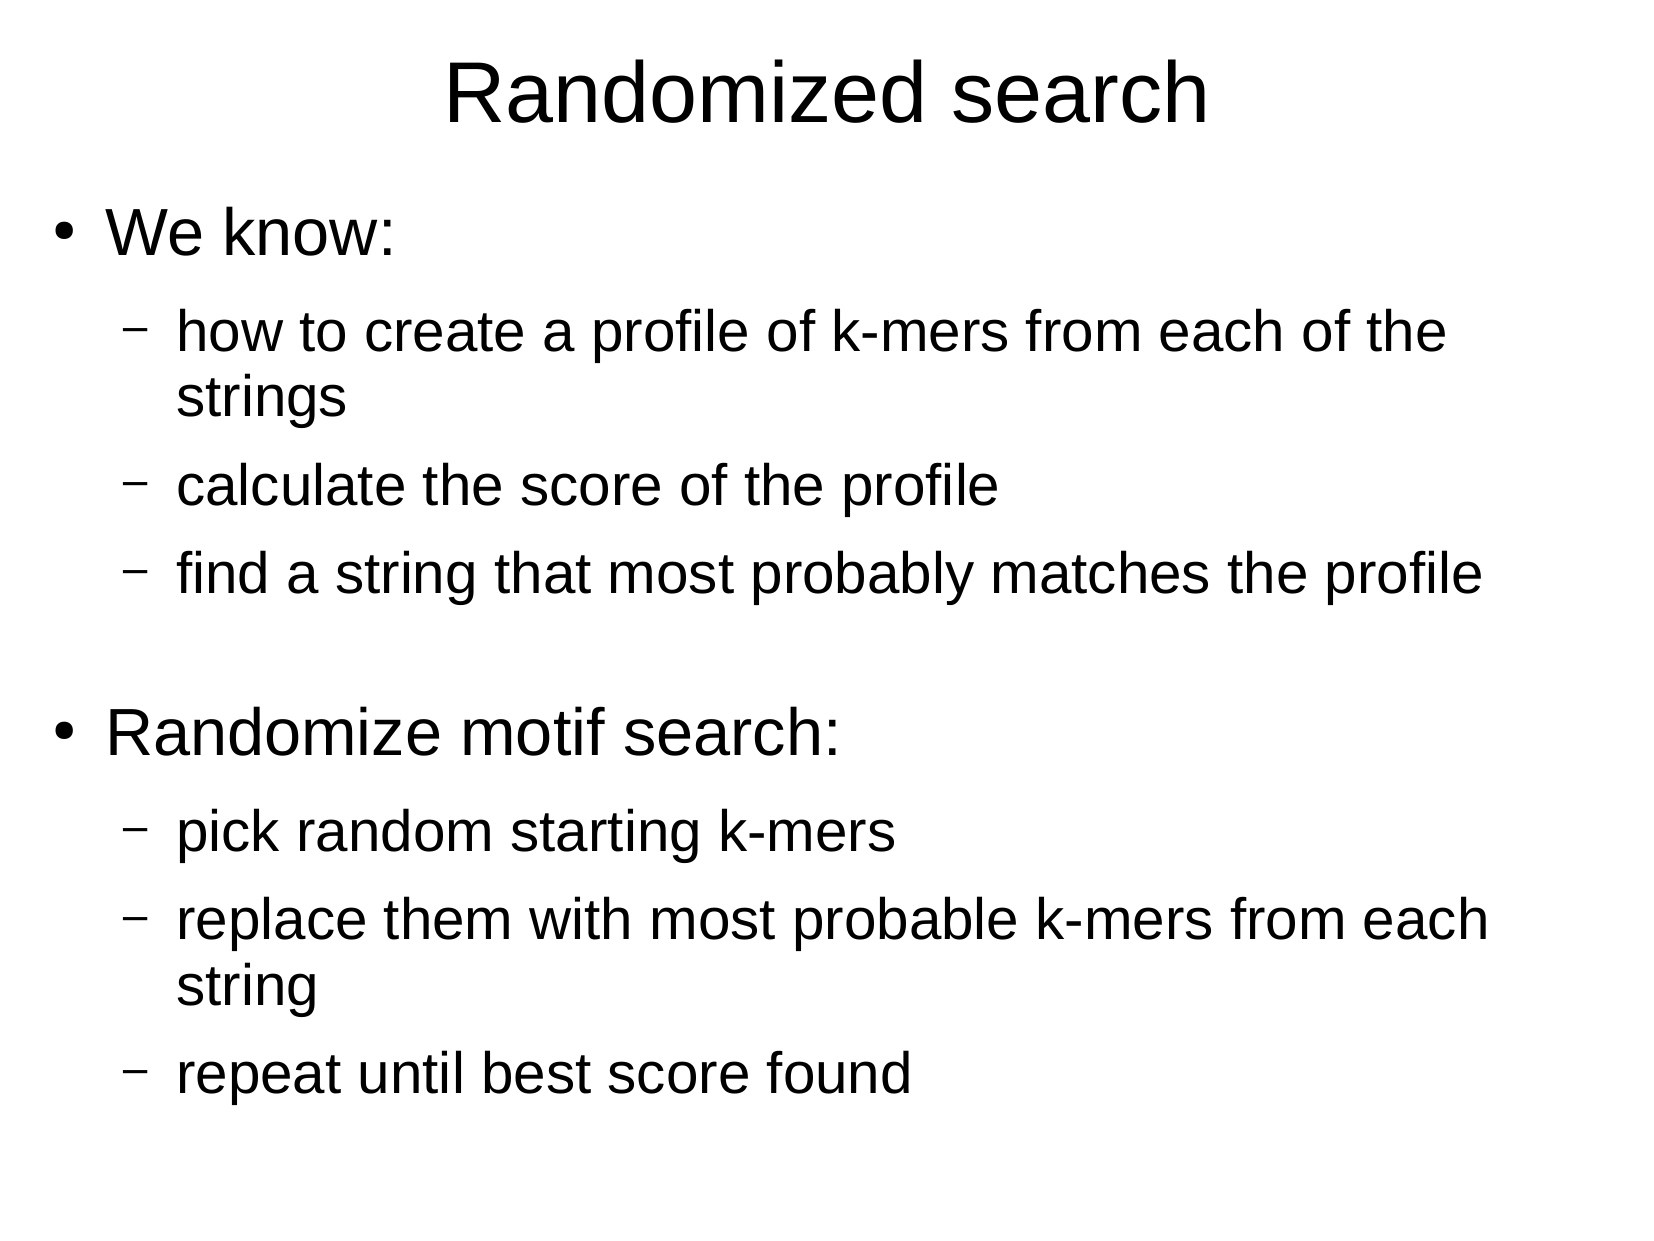

# Randomized search
We know:
how to create a profile of k-mers from each of the strings
calculate the score of the profile
find a string that most probably matches the profile
Randomize motif search:
pick random starting k-mers
replace them with most probable k-mers from each string
repeat until best score found